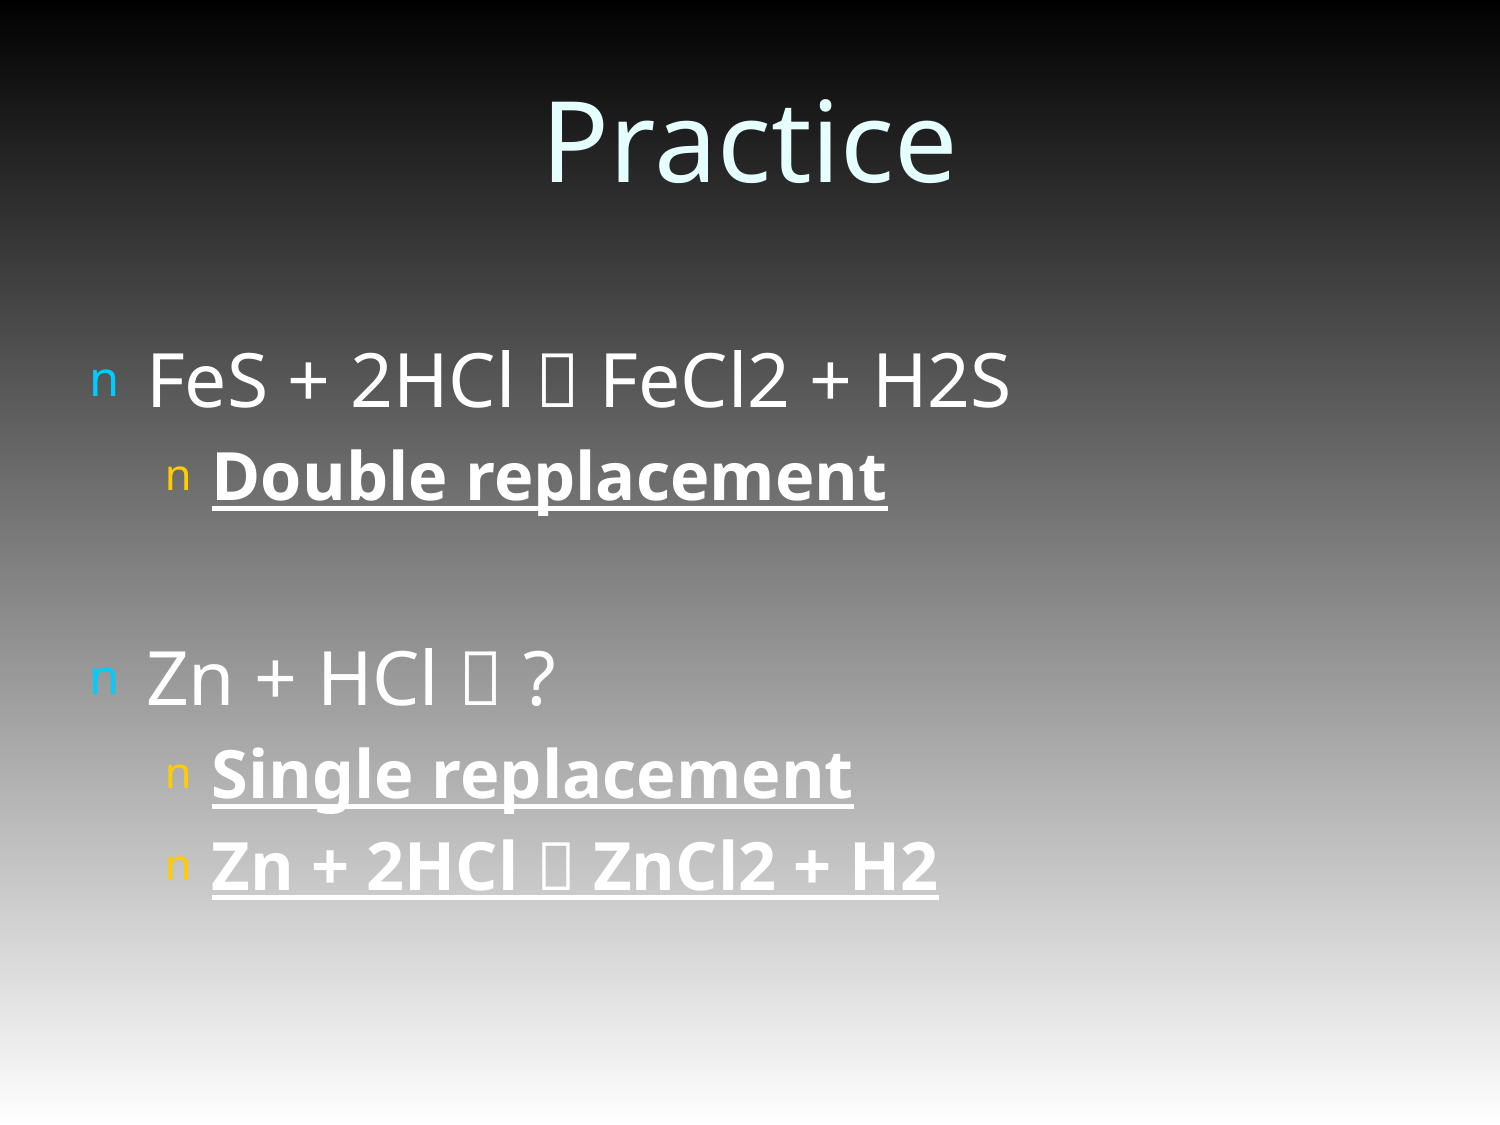

# Practice
FeS + 2HCl  FeCl2 + H2S
Double replacement
Zn + HCl  ?
Single replacement
Zn + 2HCl  ZnCl2 + H2